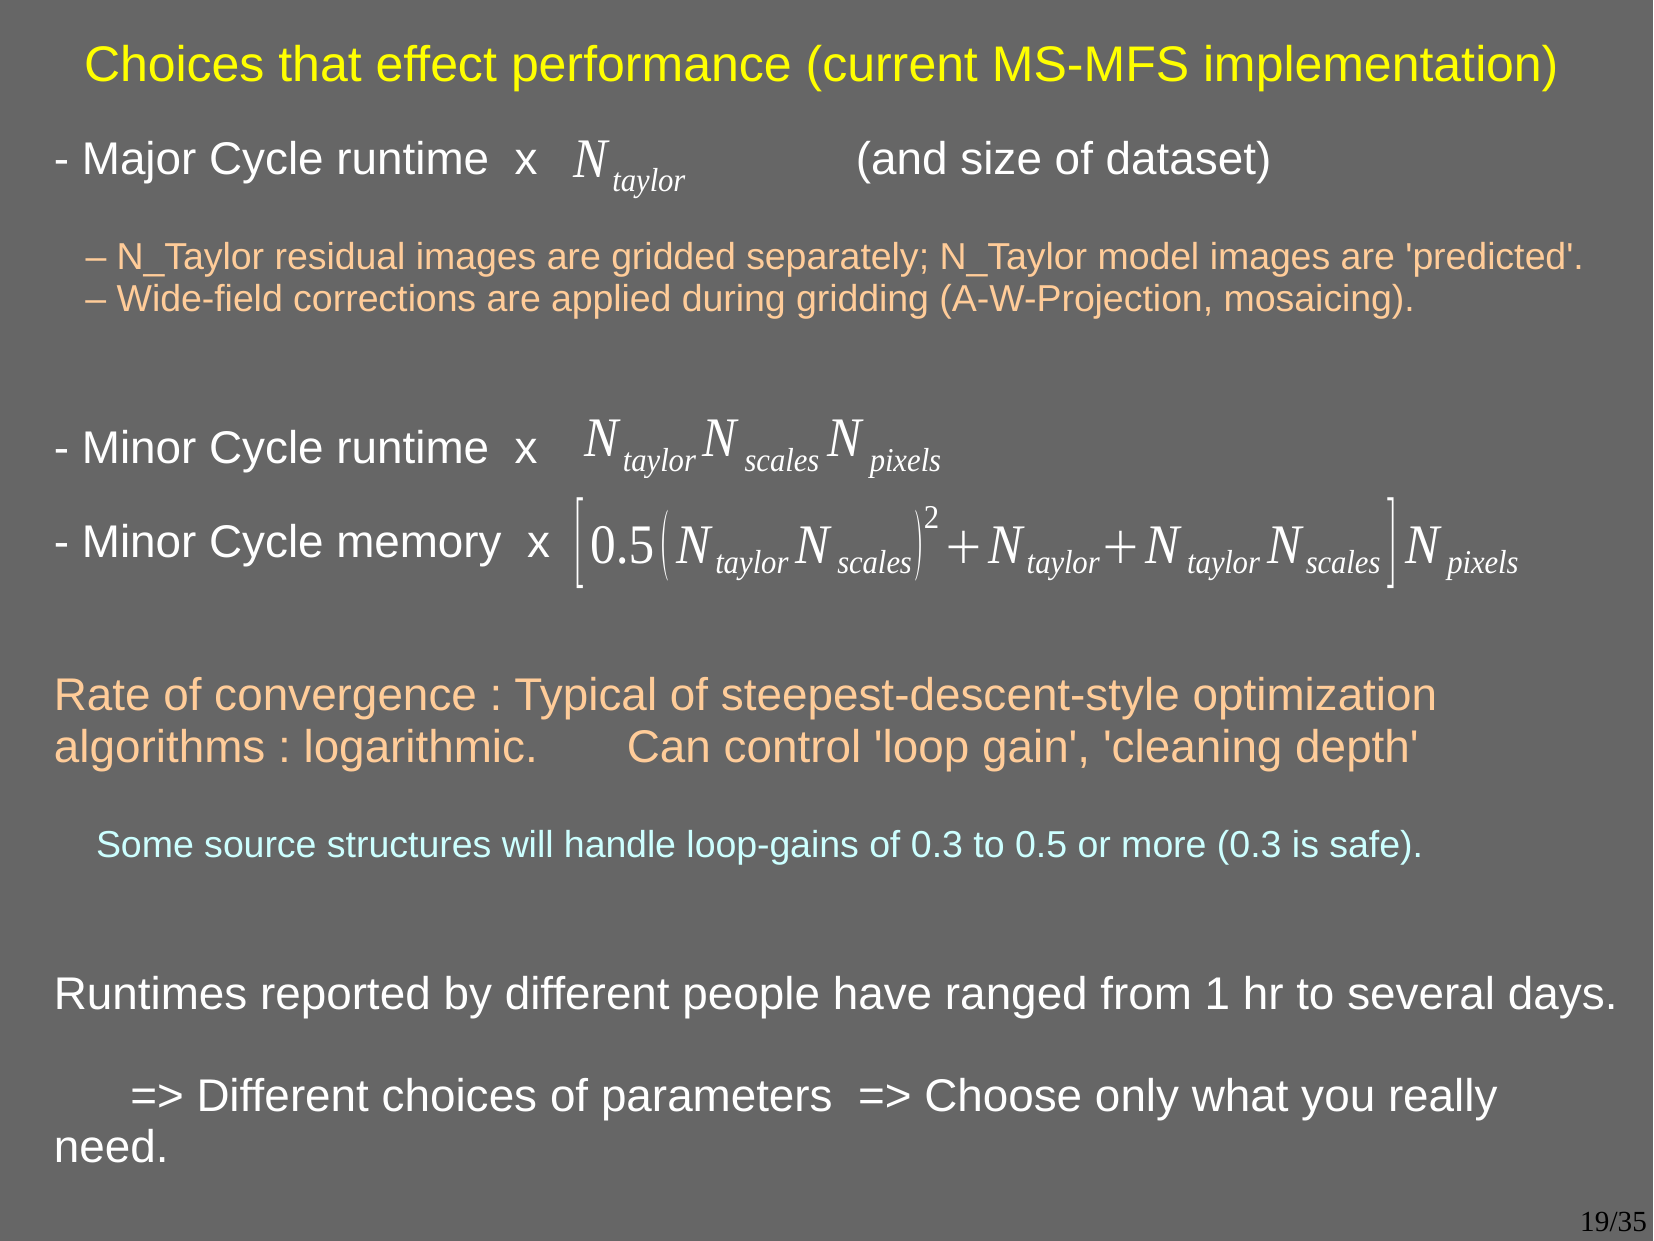

# Choices that effect performance (current MS-MFS implementation)
- Major Cycle runtime x (and size of dataset)
 – N_Taylor residual images are gridded separately; N_Taylor model images are 'predicted'.
 – Wide-field corrections are applied during gridding (A-W-Projection, mosaicing).
- Minor Cycle runtime x
- Minor Cycle memory x
Rate of convergence : Typical of steepest-descent-style optimization algorithms : logarithmic. Can control 'loop gain', 'cleaning depth'
 Some source structures will handle loop-gains of 0.3 to 0.5 or more (0.3 is safe).
Runtimes reported by different people have ranged from 1 hr to several days.
 => Different choices of parameters => Choose only what you really need.
19